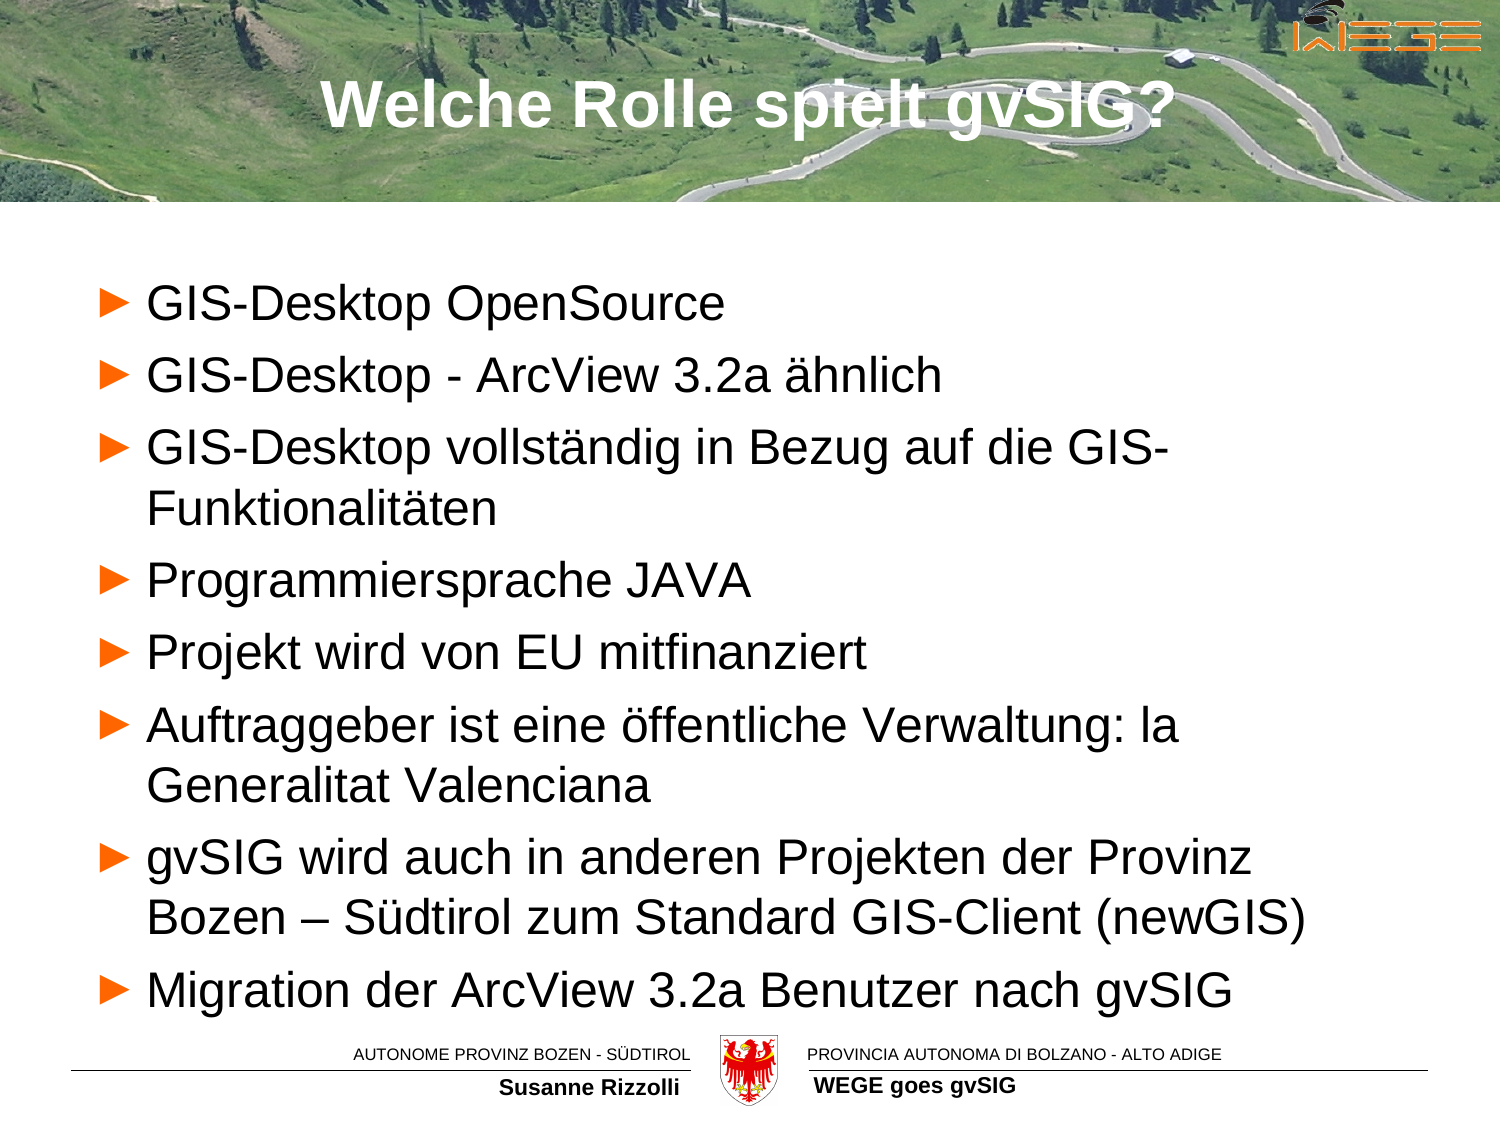

# Welche Rolle spielt gvSIG?
GIS-Desktop OpenSource
GIS-Desktop - ArcView 3.2a ähnlich
GIS-Desktop vollständig in Bezug auf die GIS-Funktionalitäten
Programmiersprache JAVA
Projekt wird von EU mitfinanziert
Auftraggeber ist eine öffentliche Verwaltung: la Generalitat Valenciana
gvSIG wird auch in anderen Projekten der Provinz Bozen – Südtirol zum Standard GIS-Client (newGIS)
Migration der ArcView 3.2a Benutzer nach gvSIG